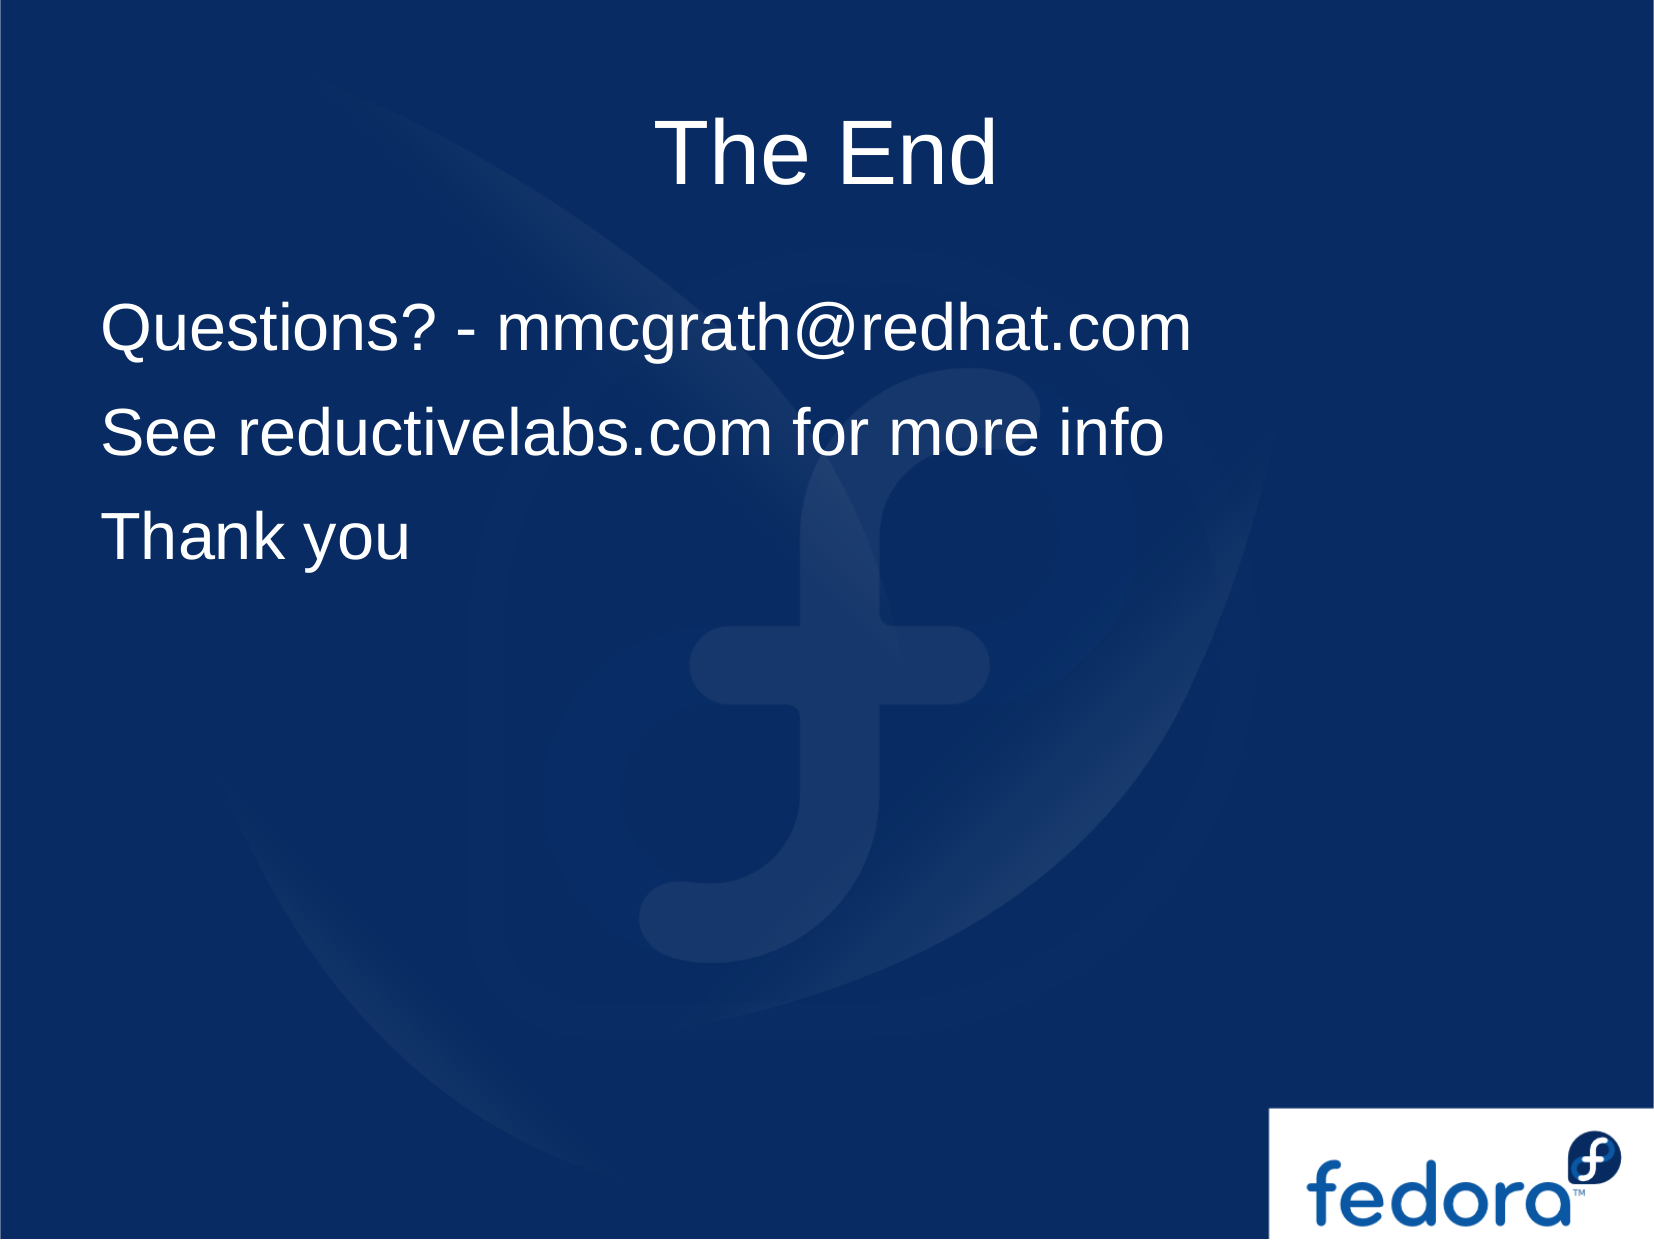

# The End
Questions? - mmcgrath@redhat.com
See reductivelabs.com for more info
Thank you